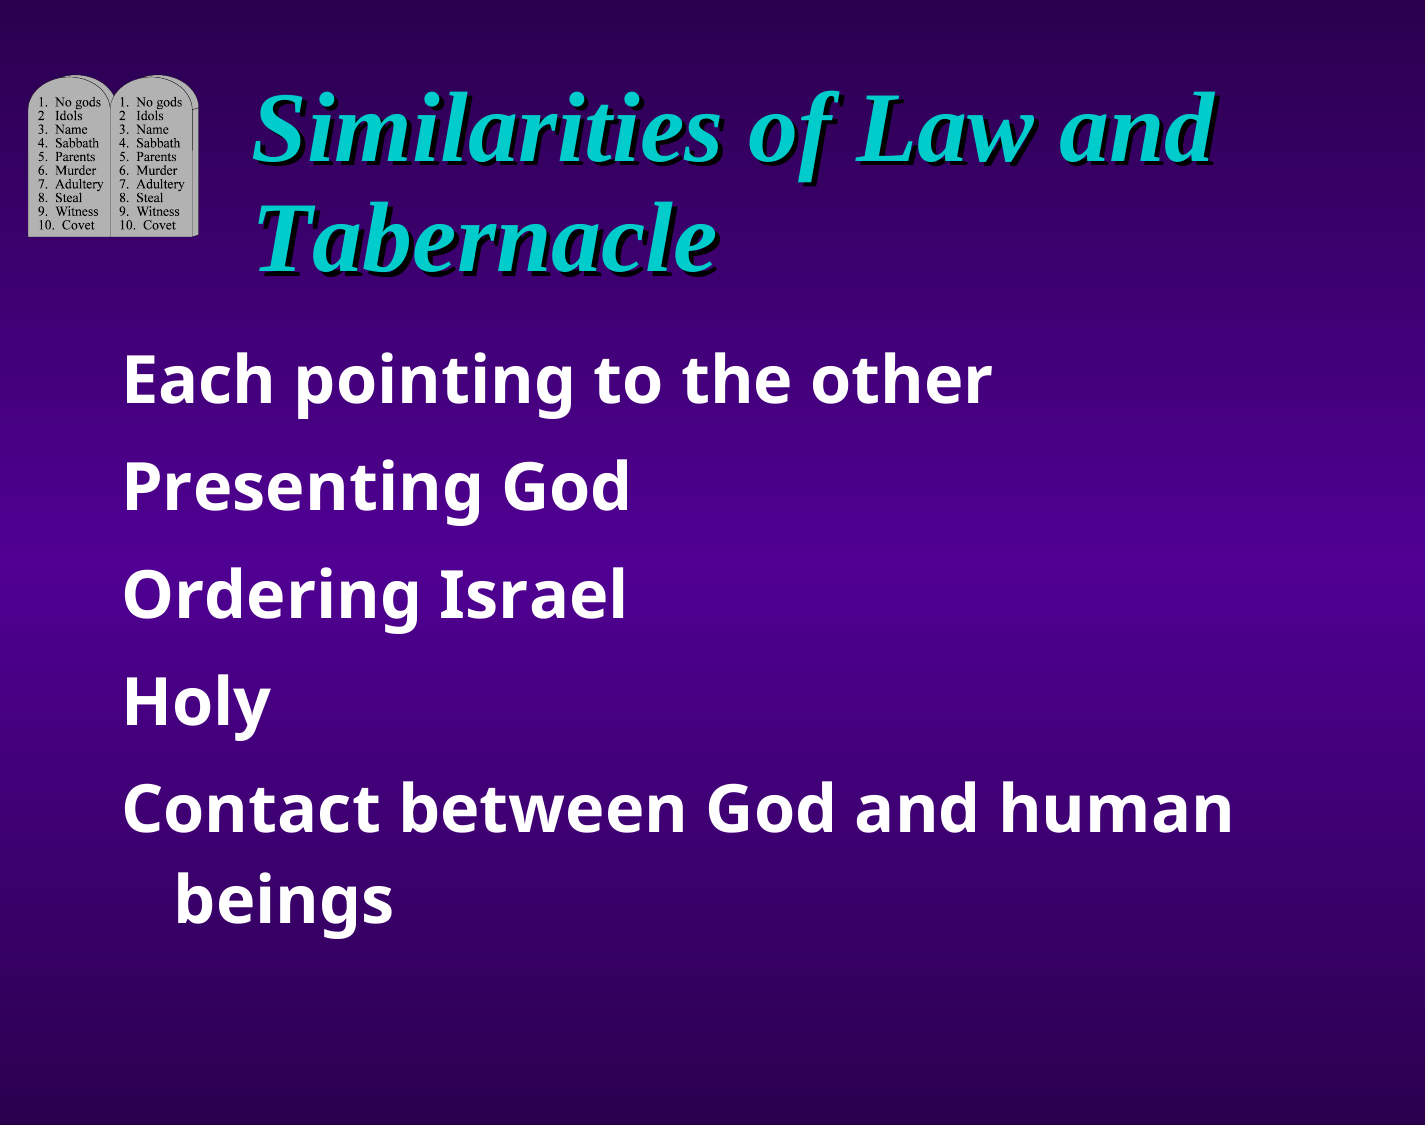

# Similarities of Law and Tabernacle
Each pointing to the other
Presenting God
Ordering Israel
Holy
Contact between God and human beings